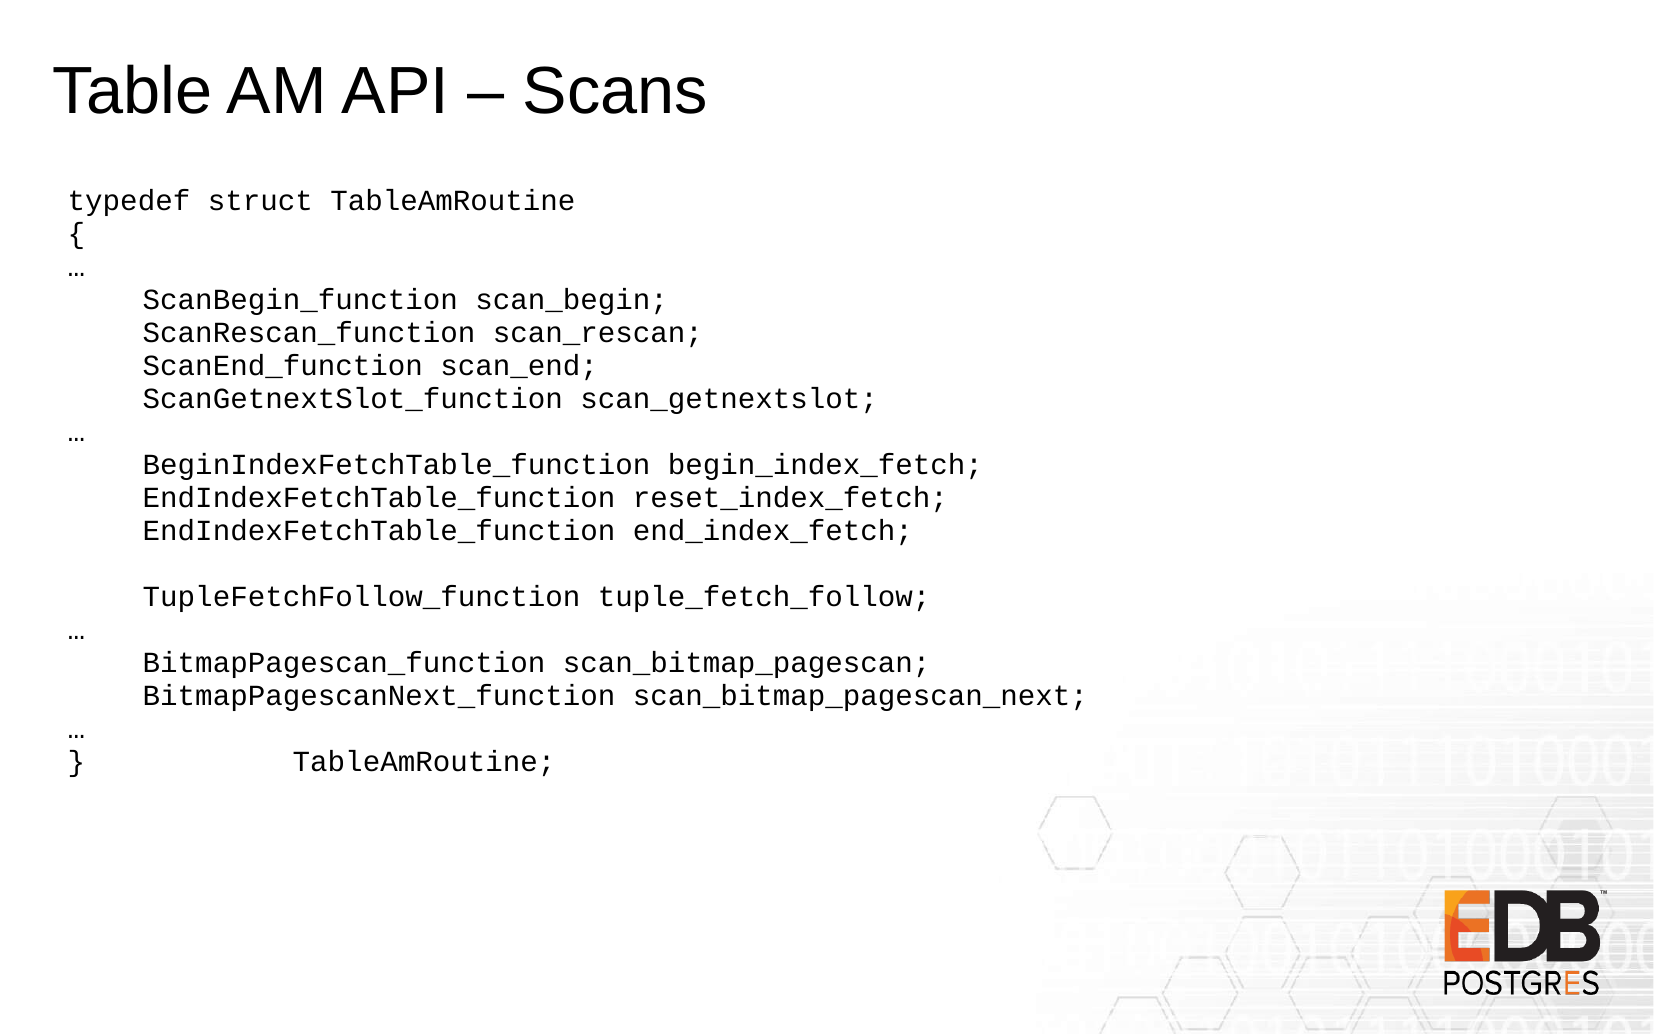

# Table AM API – Scans
typedef struct TableAmRoutine
{
…
	ScanBegin_function scan_begin;
	ScanRescan_function scan_rescan;
	ScanEnd_function scan_end;
	ScanGetnextSlot_function scan_getnextslot;
…
	BeginIndexFetchTable_function begin_index_fetch;
	EndIndexFetchTable_function reset_index_fetch;
	EndIndexFetchTable_function end_index_fetch;
	TupleFetchFollow_function tuple_fetch_follow;
…
	BitmapPagescan_function scan_bitmap_pagescan;
	BitmapPagescanNext_function scan_bitmap_pagescan_next;
…
}			TableAmRoutine;